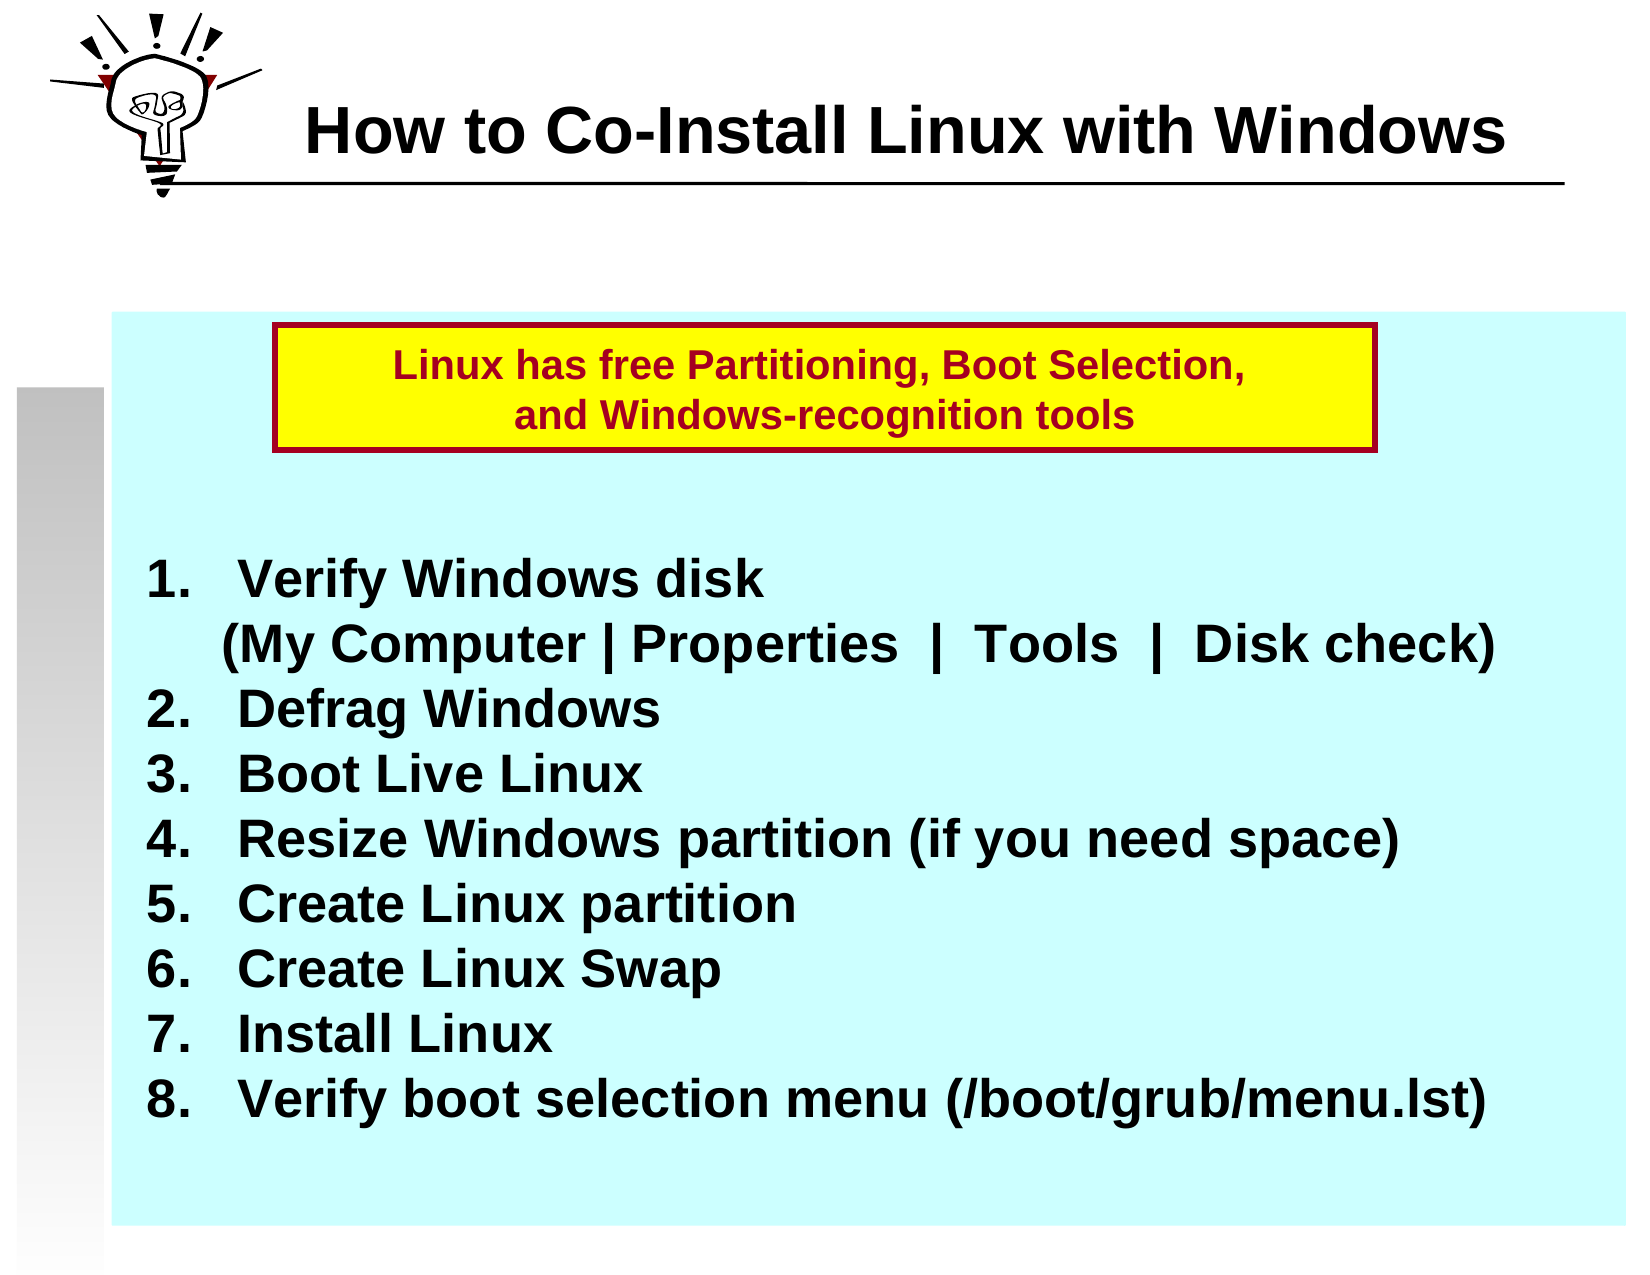

How to Co-Install Linux with Windows
Linux has free Partitioning, Boot Selection,
and Windows-recognition tools
1. Verify Windows disk
	(My Computer | Properties | Tools | Disk check)
2. Defrag Windows
3. Boot Live Linux
4. Resize Windows partition (if you need space)
5. Create Linux partition
6. Create Linux Swap
7. Install Linux
8. Verify boot selection menu (/boot/grub/menu.lst)